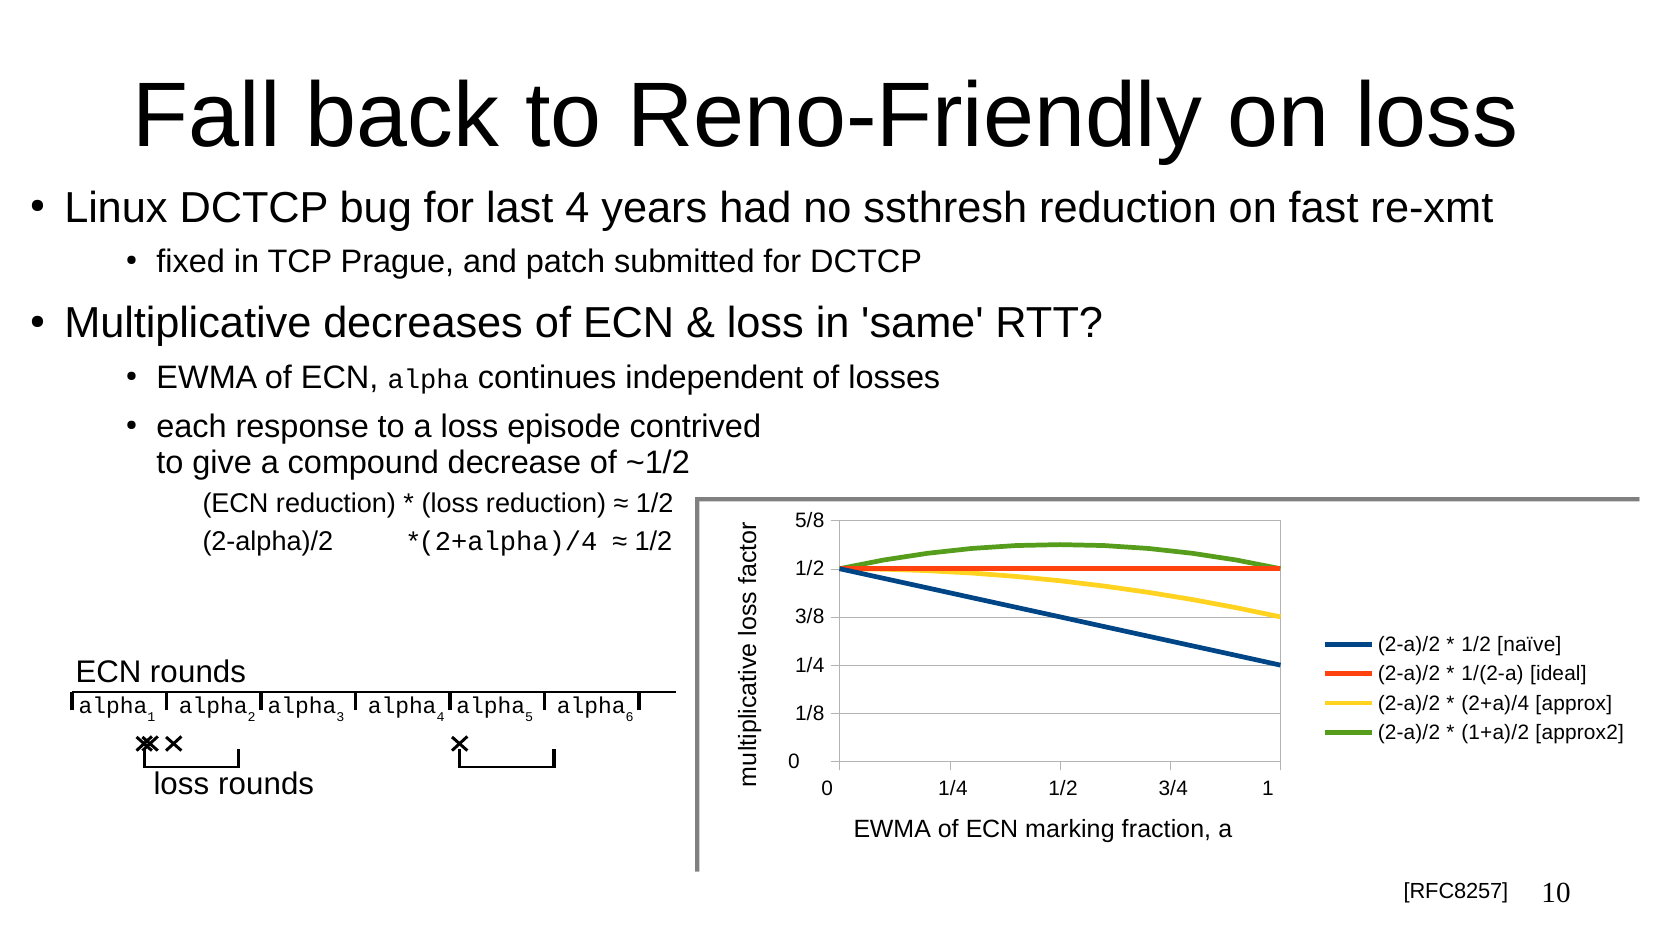

# Fall back to Reno-Friendly on loss
Linux DCTCP bug for last 4 years had no ssthresh reduction on fast re-xmt
fixed in TCP Prague, and patch submitted for DCTCP
Multiplicative decreases of ECN & loss in 'same' RTT?
EWMA of ECN, alpha continues independent of losses
each response to a loss episode contrived
to give a compound decrease of ~1/2
(ECN reduction) * (loss reduction) ≈ 1/2
(2-alpha)/2 *(2+alpha)/4 ≈ 1/2
ECN rounds
alpha1
alpha2
alpha3
alpha4
alpha5
alpha6
loss rounds
[RFC8257]
10